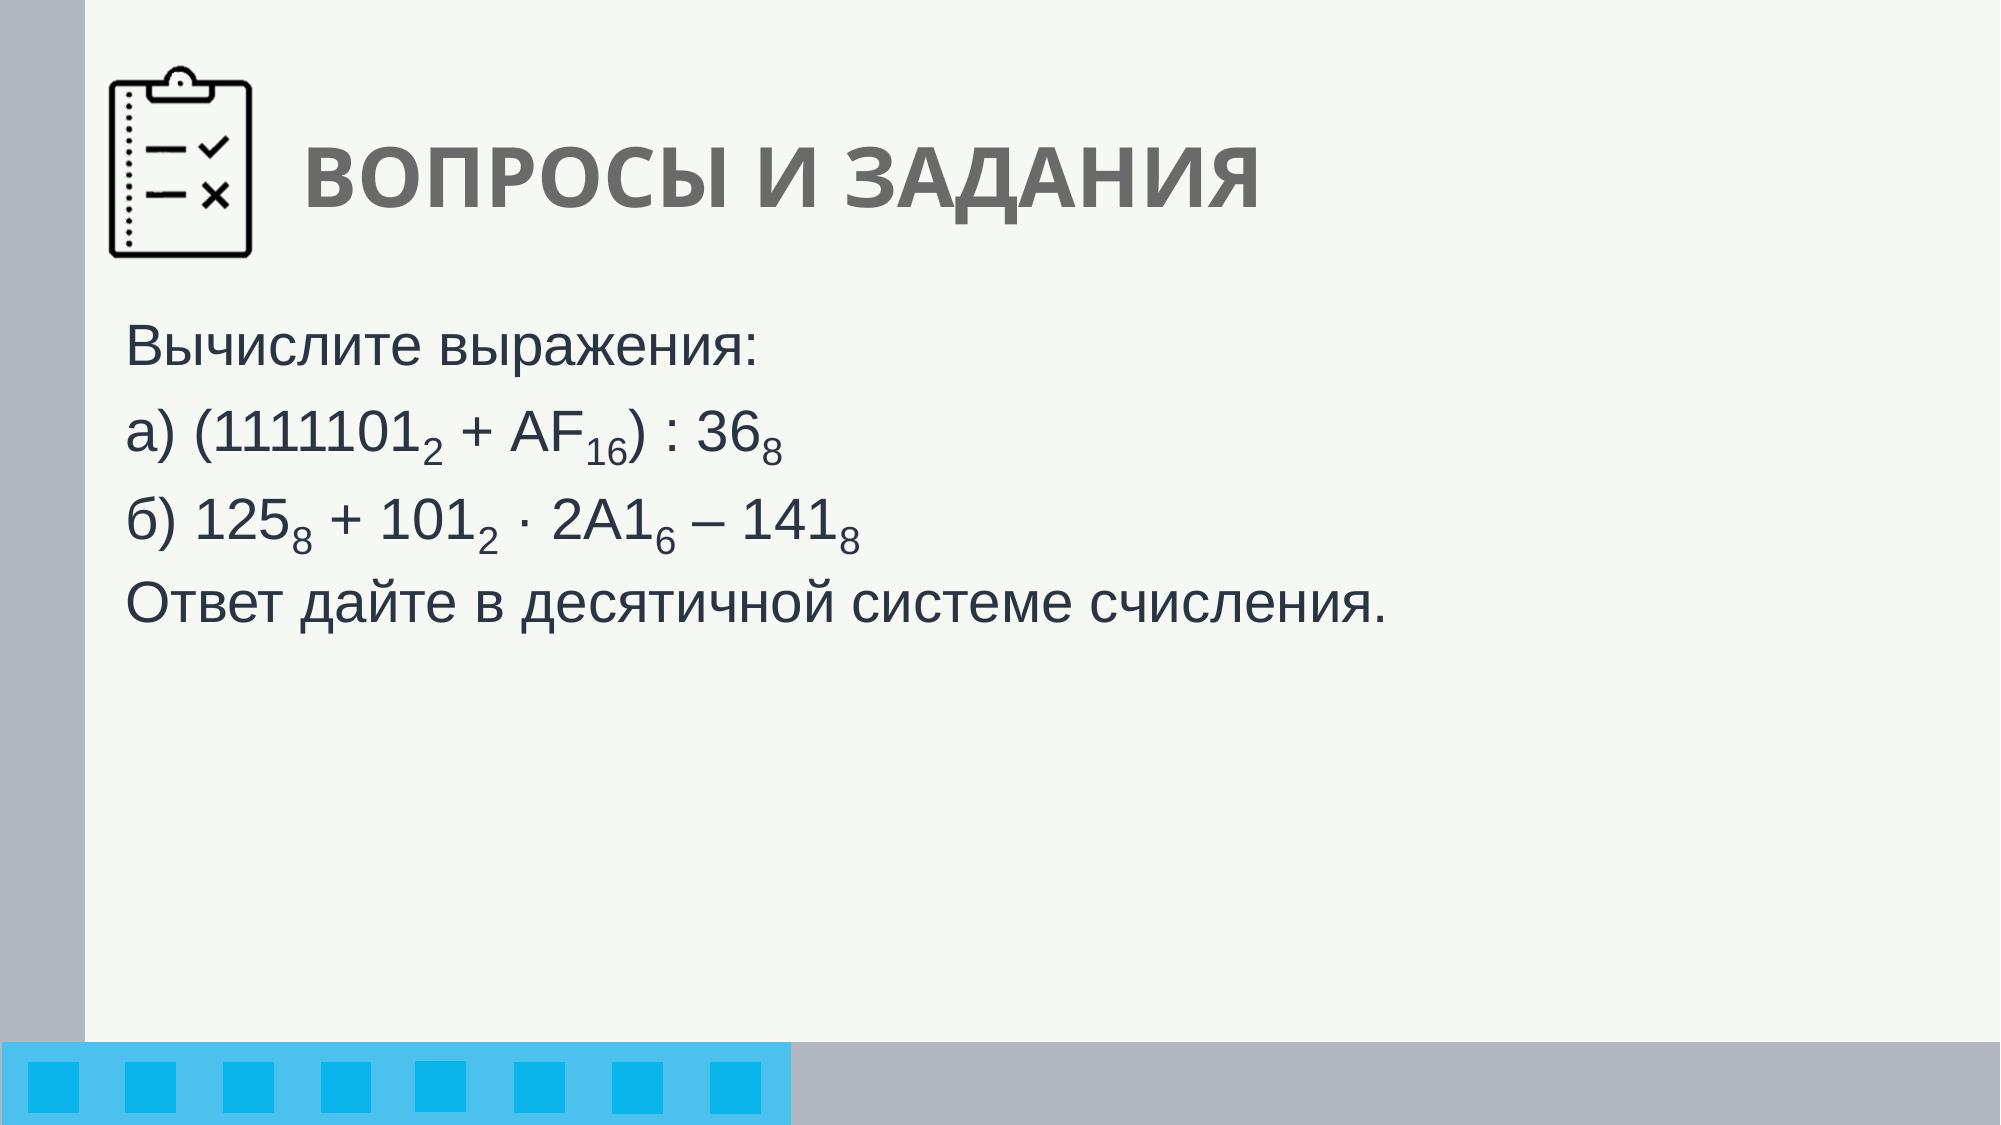

# ВОПРОСЫ И ЗАДАНИЯ
Вычислите выражения:
а) (11111012 + AF16) : 368
б) 1258 + 1012 · 2A16 – 1418
Ответ дайте в десятичной системе счисления.